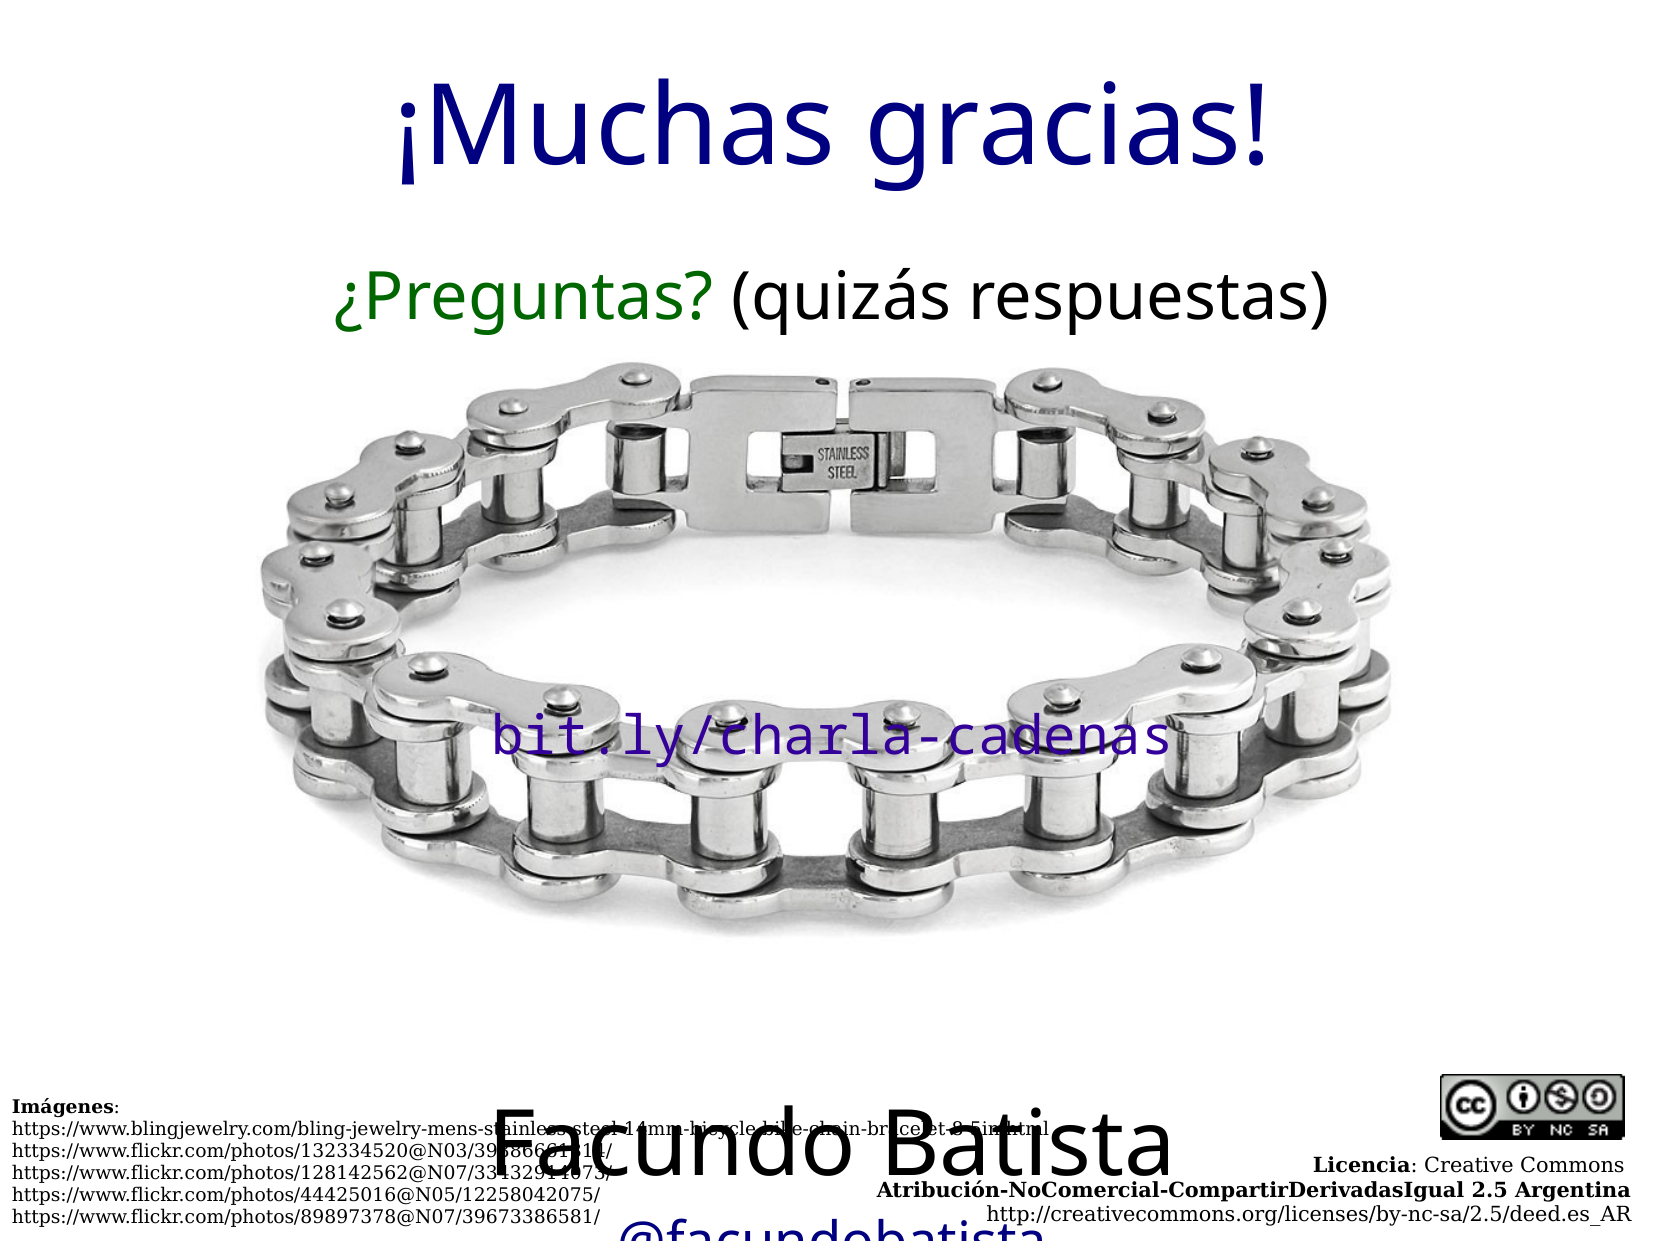

¡Muchas gracias!
¿Preguntas? (quizás respuestas)
bit.ly/charla-cadenas
Facundo Batista
@facundobatista
Imágenes:
https://www.blingjewelry.com/bling-jewelry-mens-stainless-steel-14mm-bicycle-bike-chain-bracelet-8-5in.html
https://www.flickr.com/photos/132334520@N03/39386661814/
https://www.flickr.com/photos/128142562@N07/33432914073/
https://www.flickr.com/photos/44425016@N05/12258042075/
https://www.flickr.com/photos/89897378@N07/39673386581/
Licencia: Creative Commons
Atribución-NoComercial-CompartirDerivadasIgual 2.5 Argentina
http://creativecommons.org/licenses/by-nc-sa/2.5/deed.es_AR